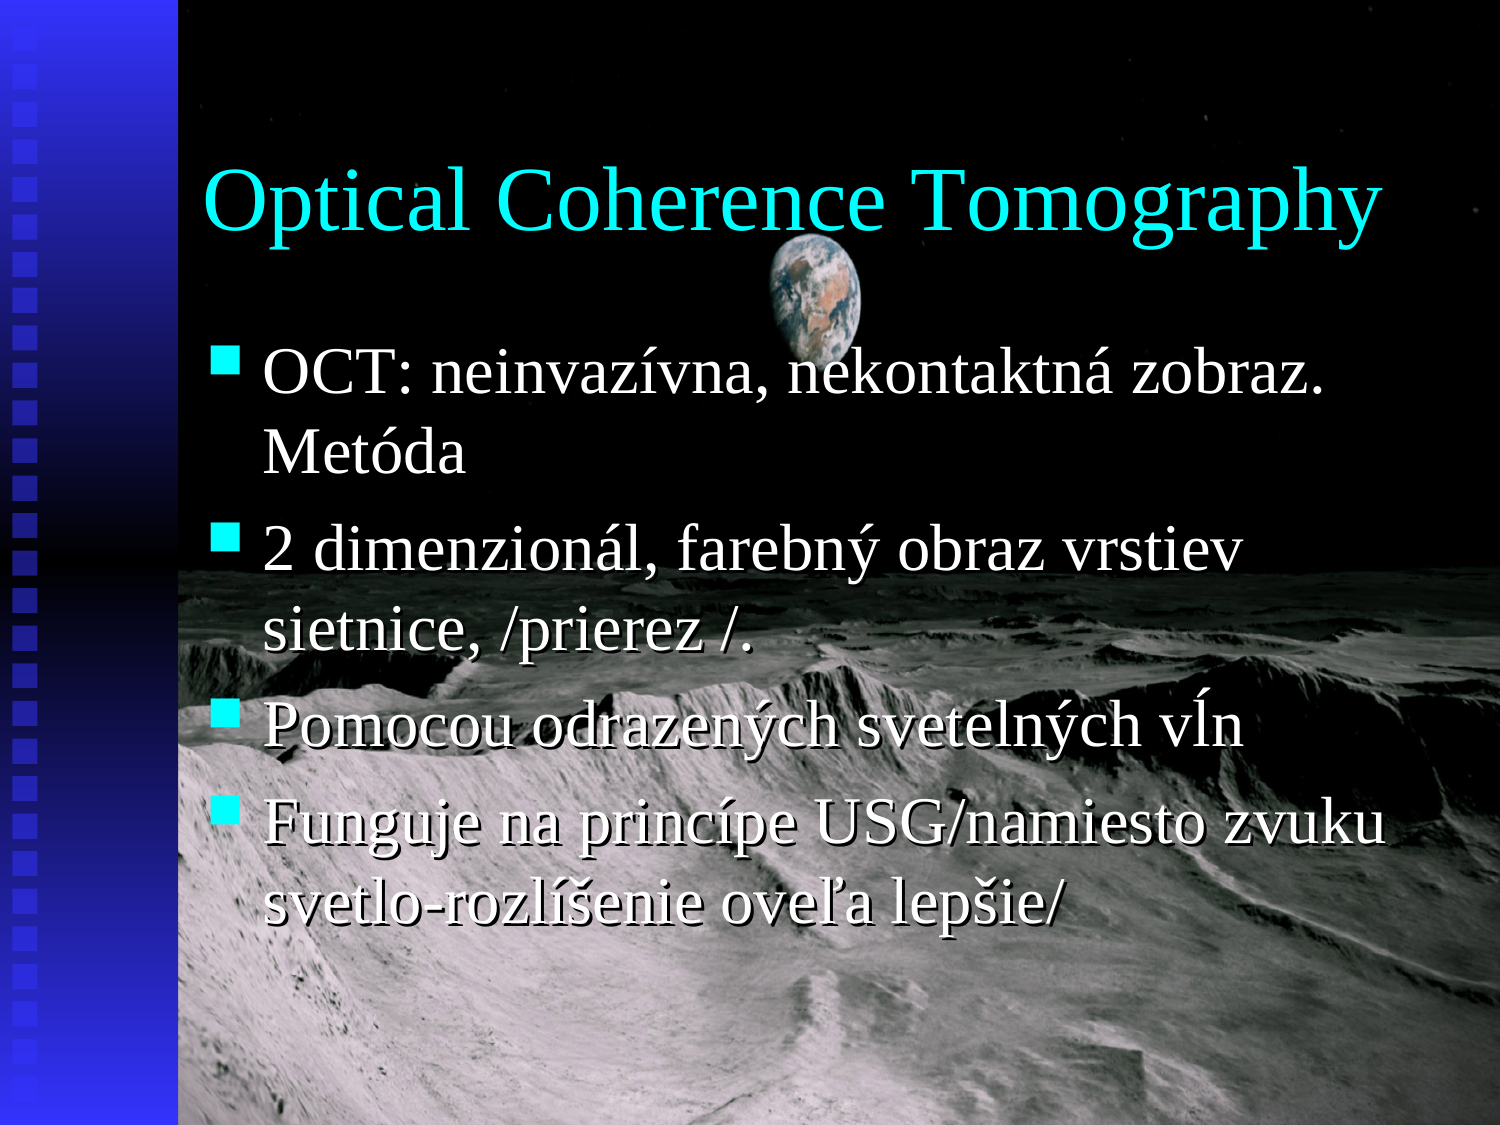

# Optical Coherence Tomography
OCT: neinvazívna, nekontaktná zobraz. Metóda
2 dimenzionál, farebný obraz vrstiev sietnice, /prierez /.
Pomocou odrazených svetelných vĺn
Funguje na princípe USG/namiesto zvuku svetlo-rozlíšenie oveľa lepšie/